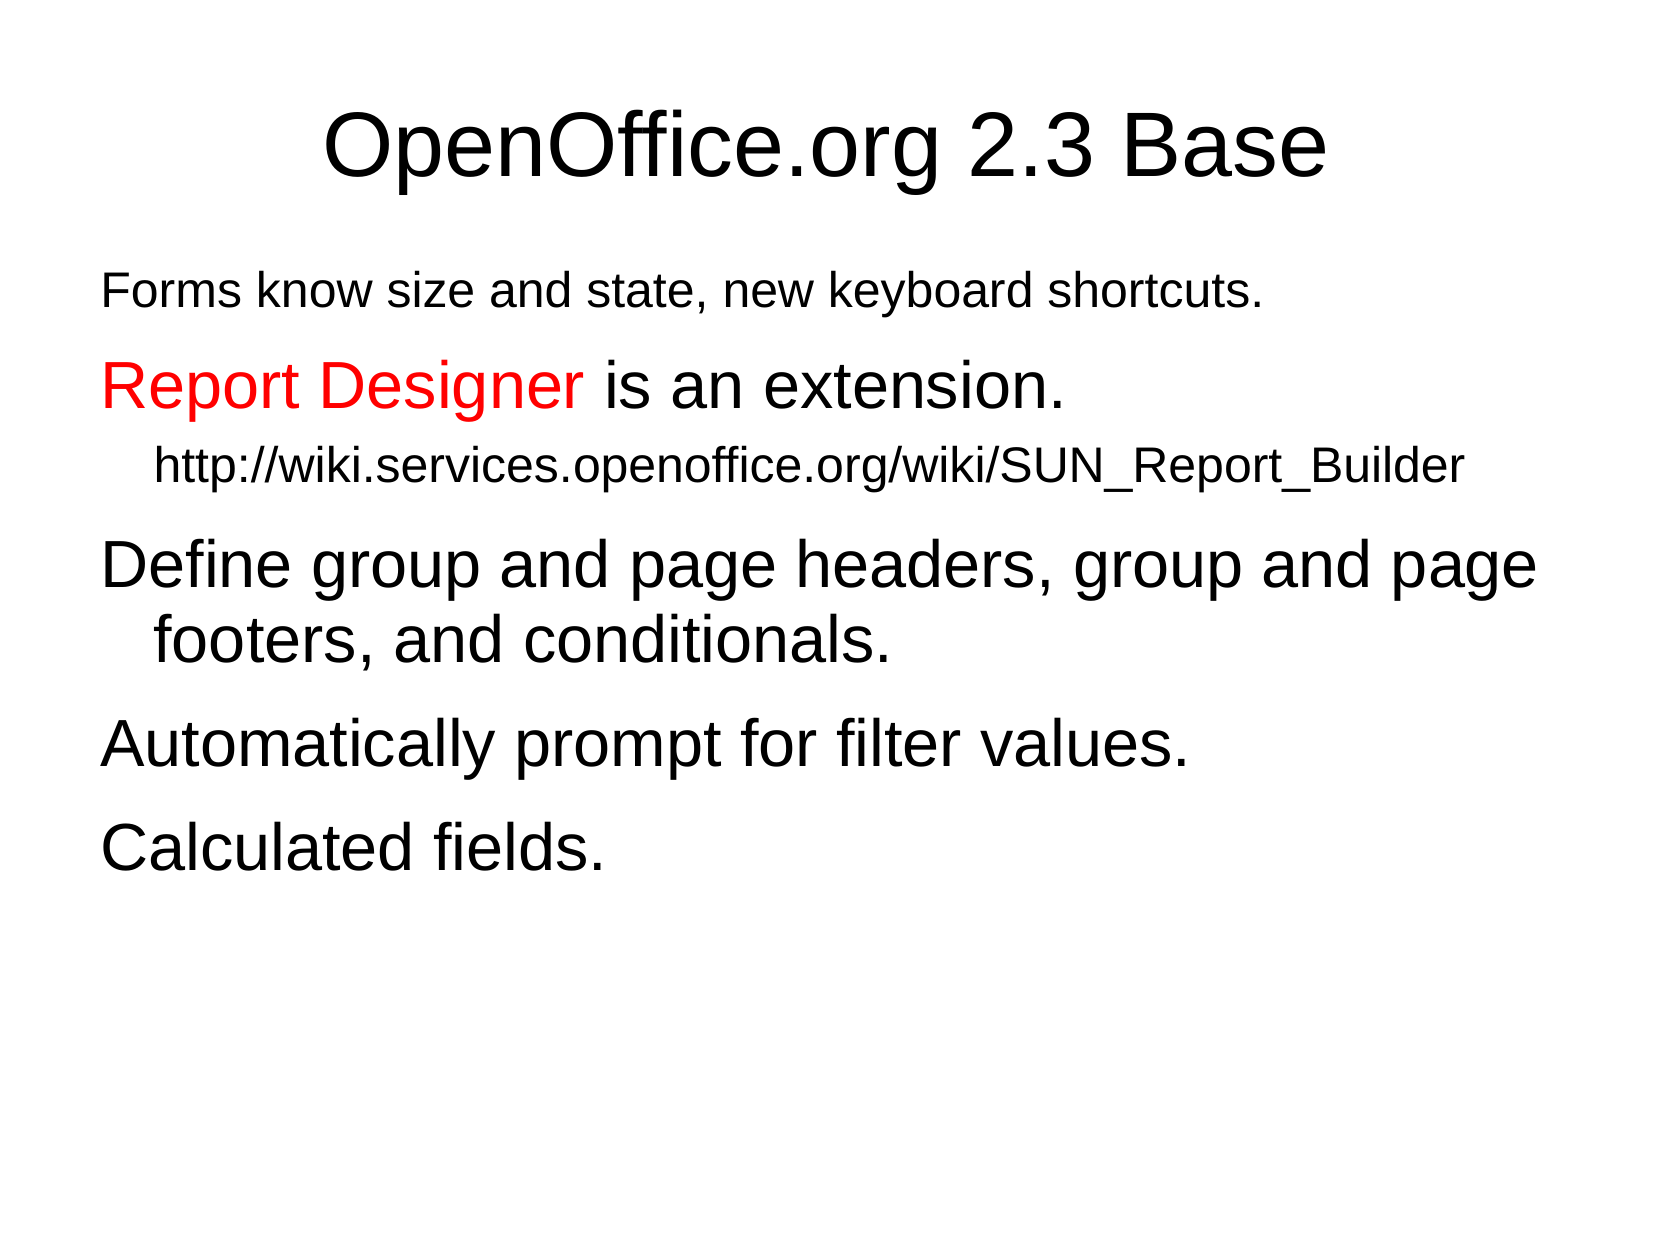

# OpenOffice.org 2.3 Base
Forms know size and state, new keyboard shortcuts.
Report Designer is an extension.
http://wiki.services.openoffice.org/wiki/SUN_Report_Builder
Define group and page headers, group and page footers, and conditionals.
Automatically prompt for filter values.
Calculated fields.